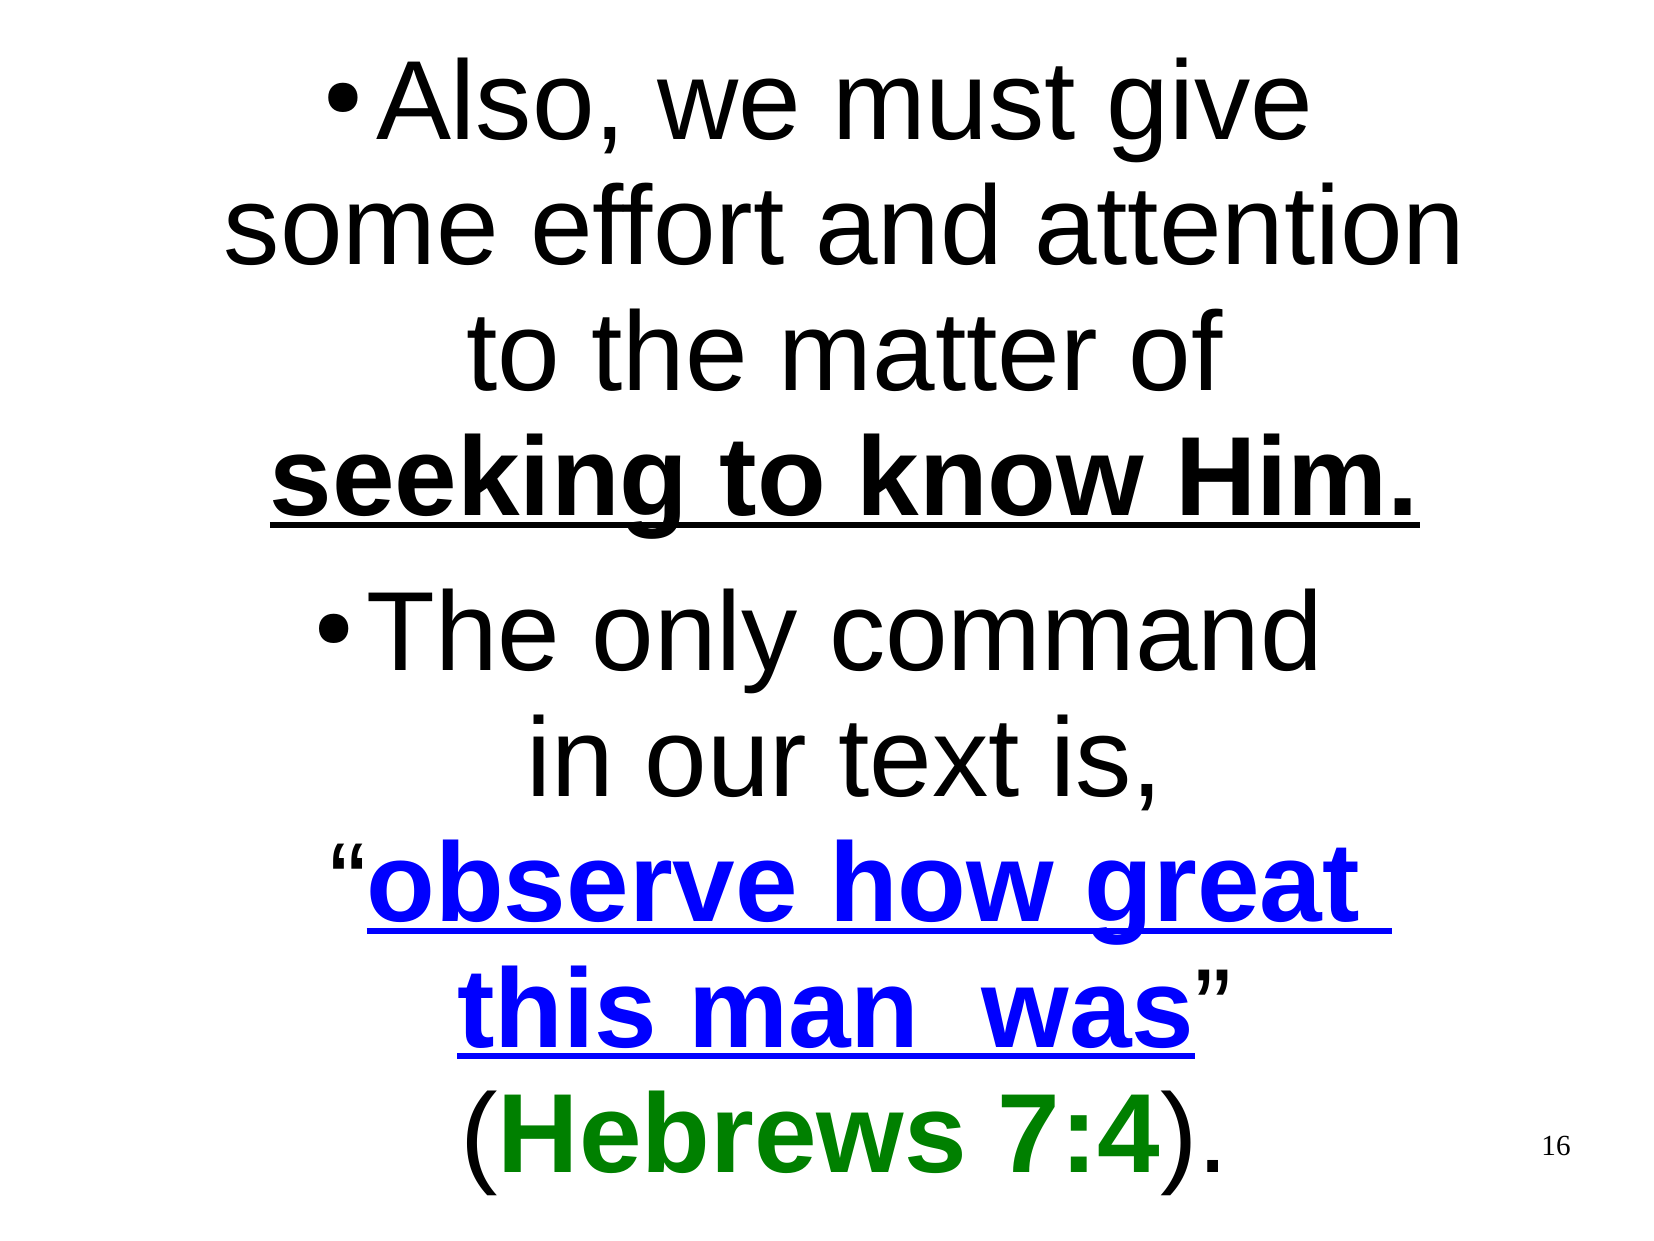

# Also, we must give some effort and attention to the matter of seeking to know Him.
The only command
in our text is,
“observe how great
this man was”
(Hebrews 7:4).
16